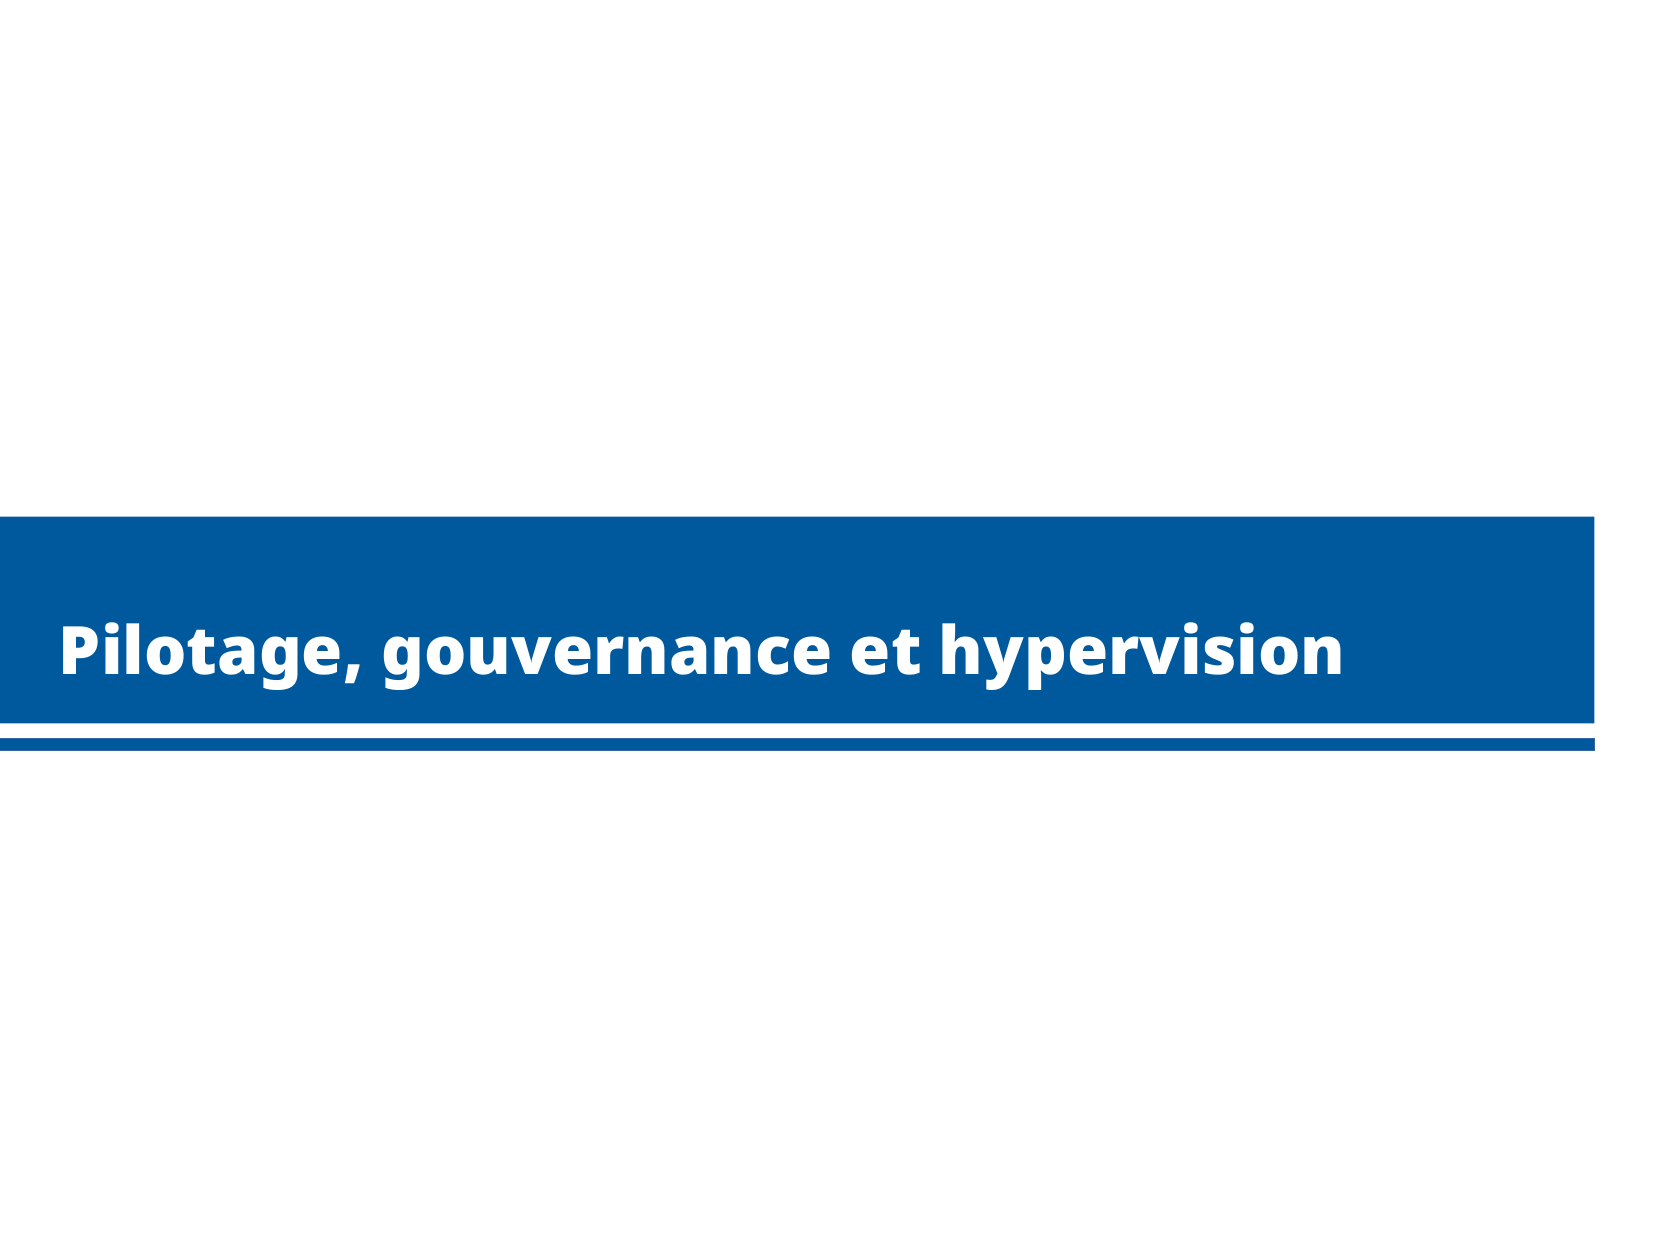

# Pilotage, gouvernance et hypervision
127
blog.lrdf.fr - Licence CC-BY-NC-SA